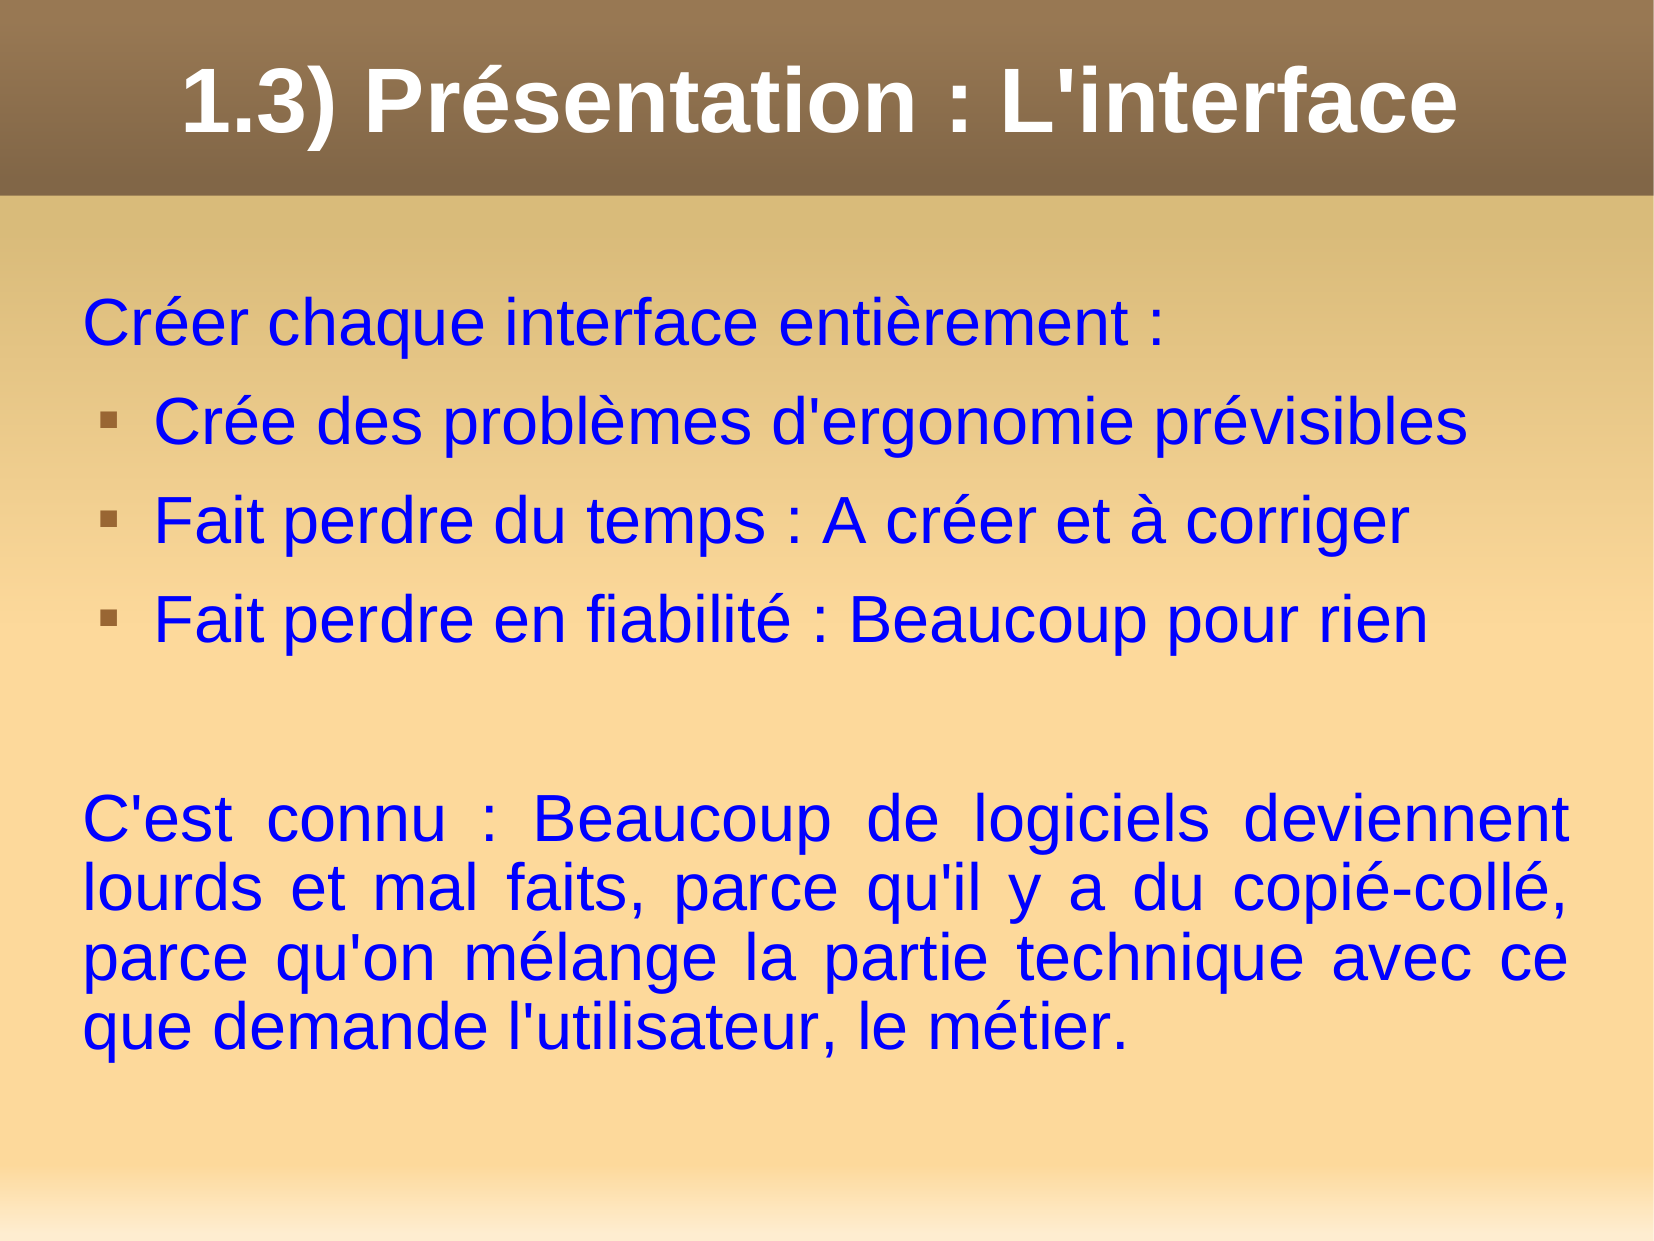

# 1.3) Présentation : L'interface
Créer chaque interface entièrement :
Crée des problèmes d'ergonomie prévisibles
Fait perdre du temps : A créer et à corriger
Fait perdre en fiabilité : Beaucoup pour rien
C'est connu : Beaucoup de logiciels deviennent lourds et mal faits, parce qu'il y a du copié-collé, parce qu'on mélange la partie technique avec ce que demande l'utilisateur, le métier.